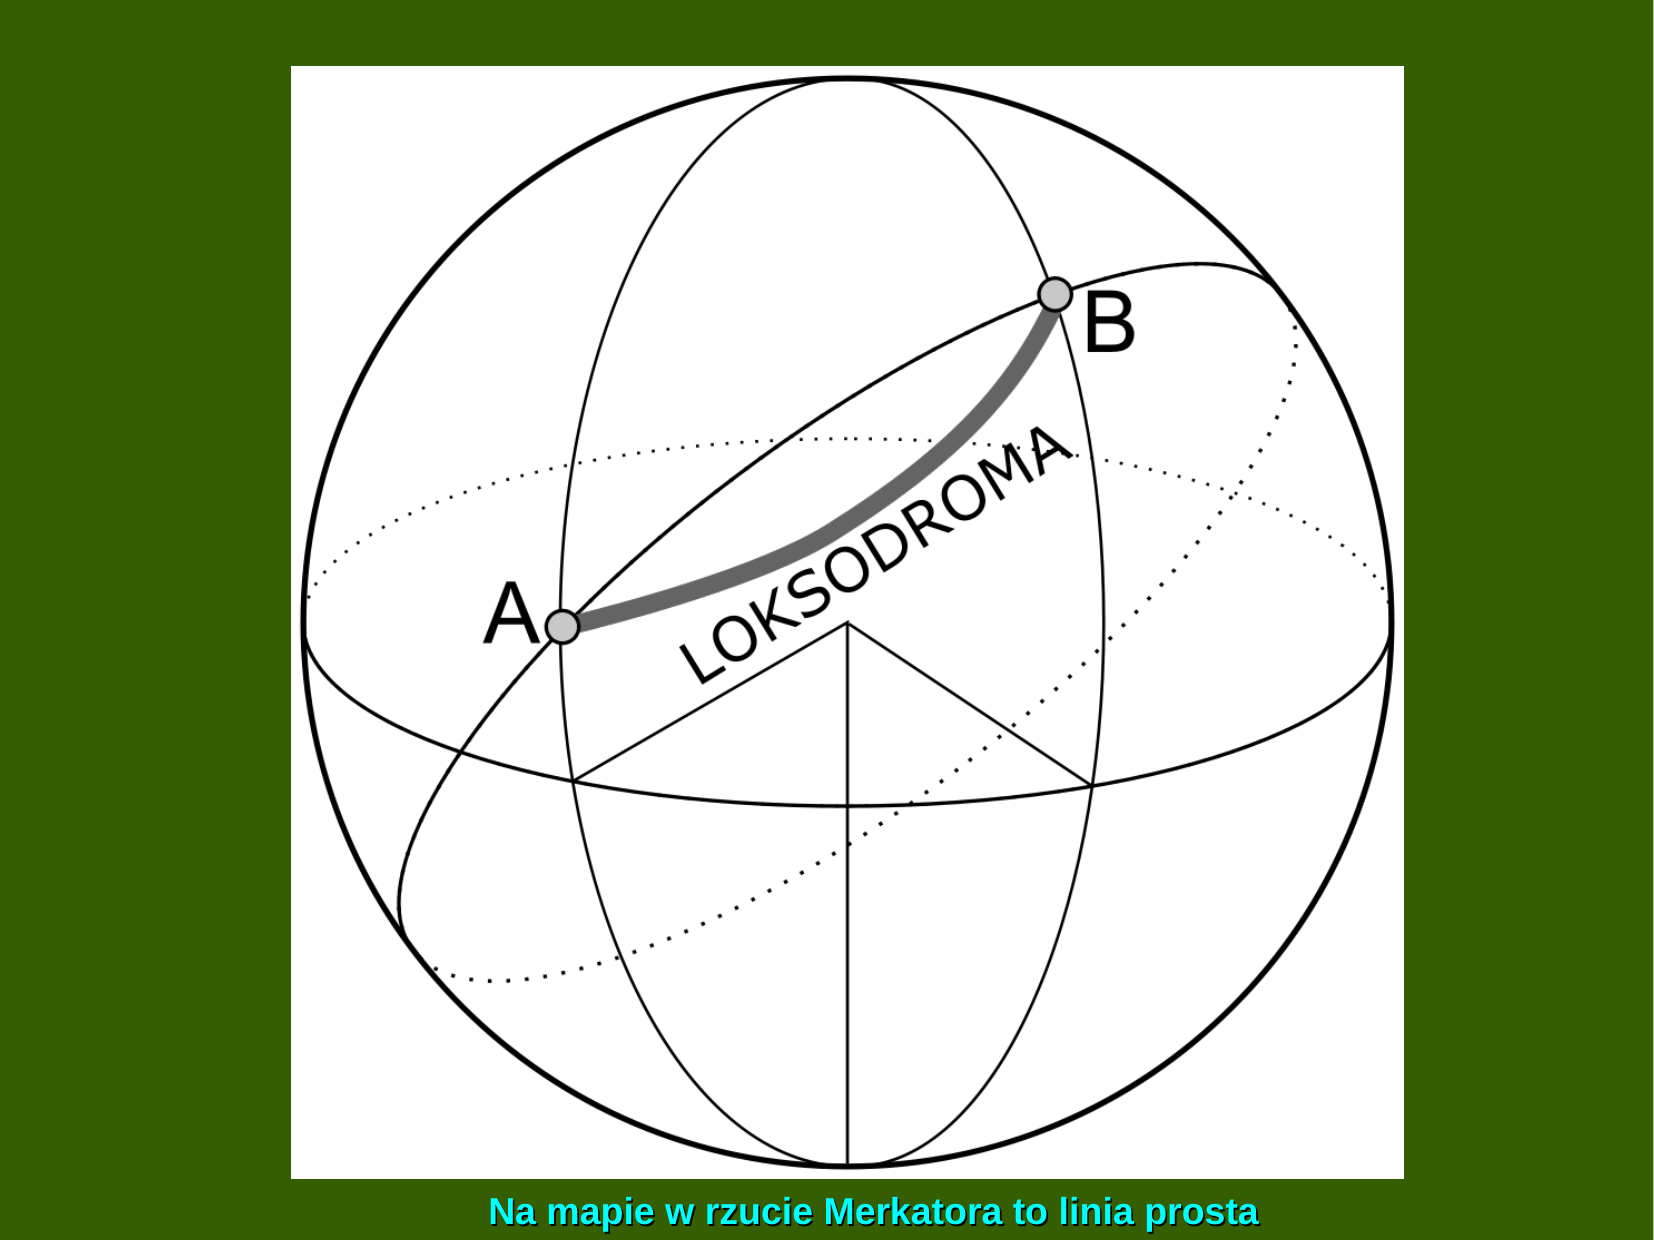

Na mapie w rzucie Merkatora to linia prosta